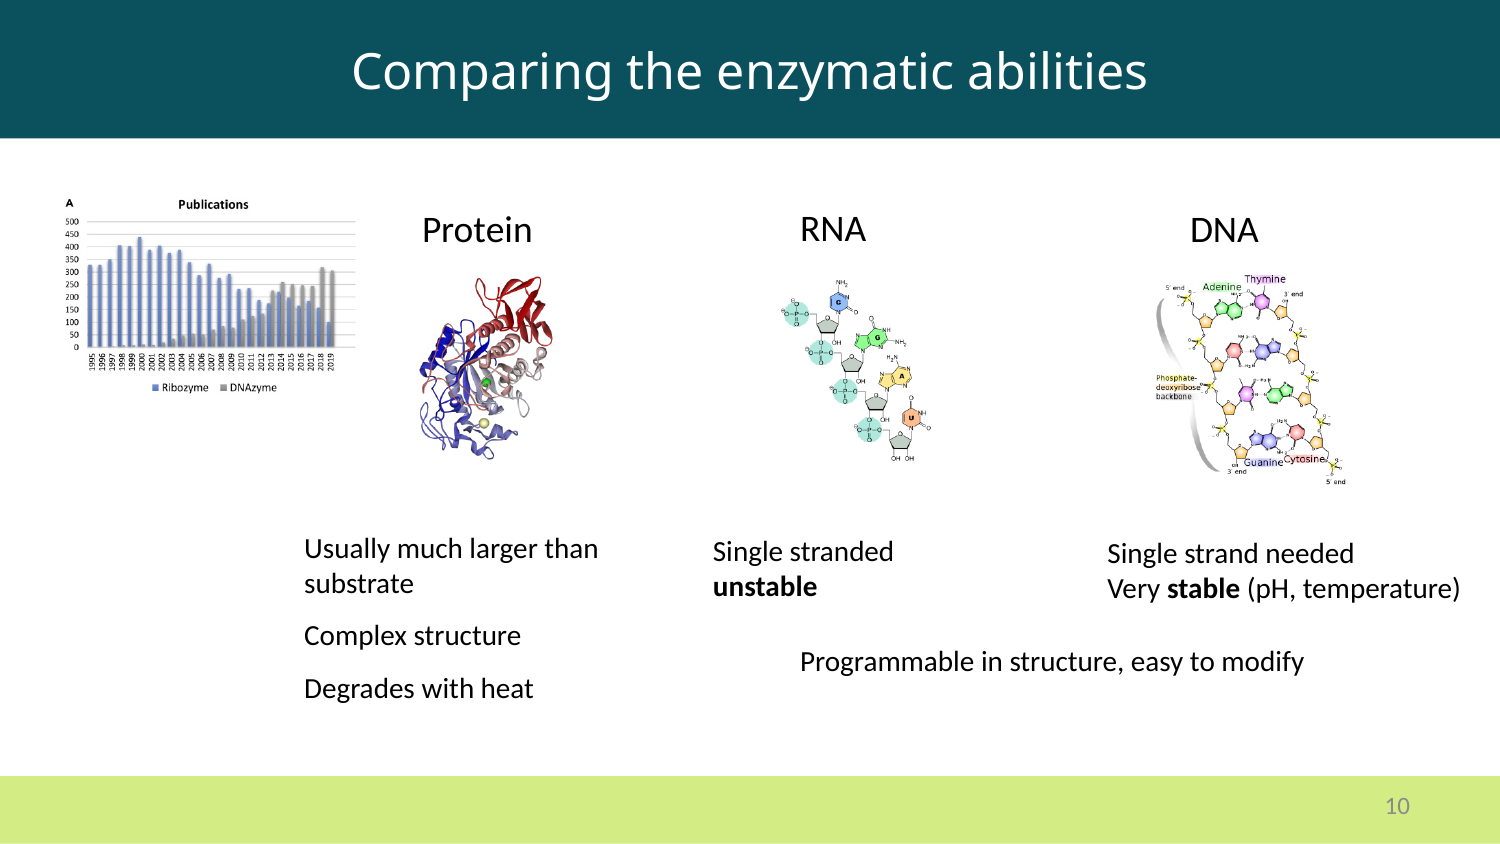

Comparing the enzymatic abilities
RNA
Protein
DNA
Usually much larger than substrate
Complex structure
Degrades with heat
Single stranded
unstable
Single strand needed
Very stable (pH, temperature)
Programmable in structure, easy to modify